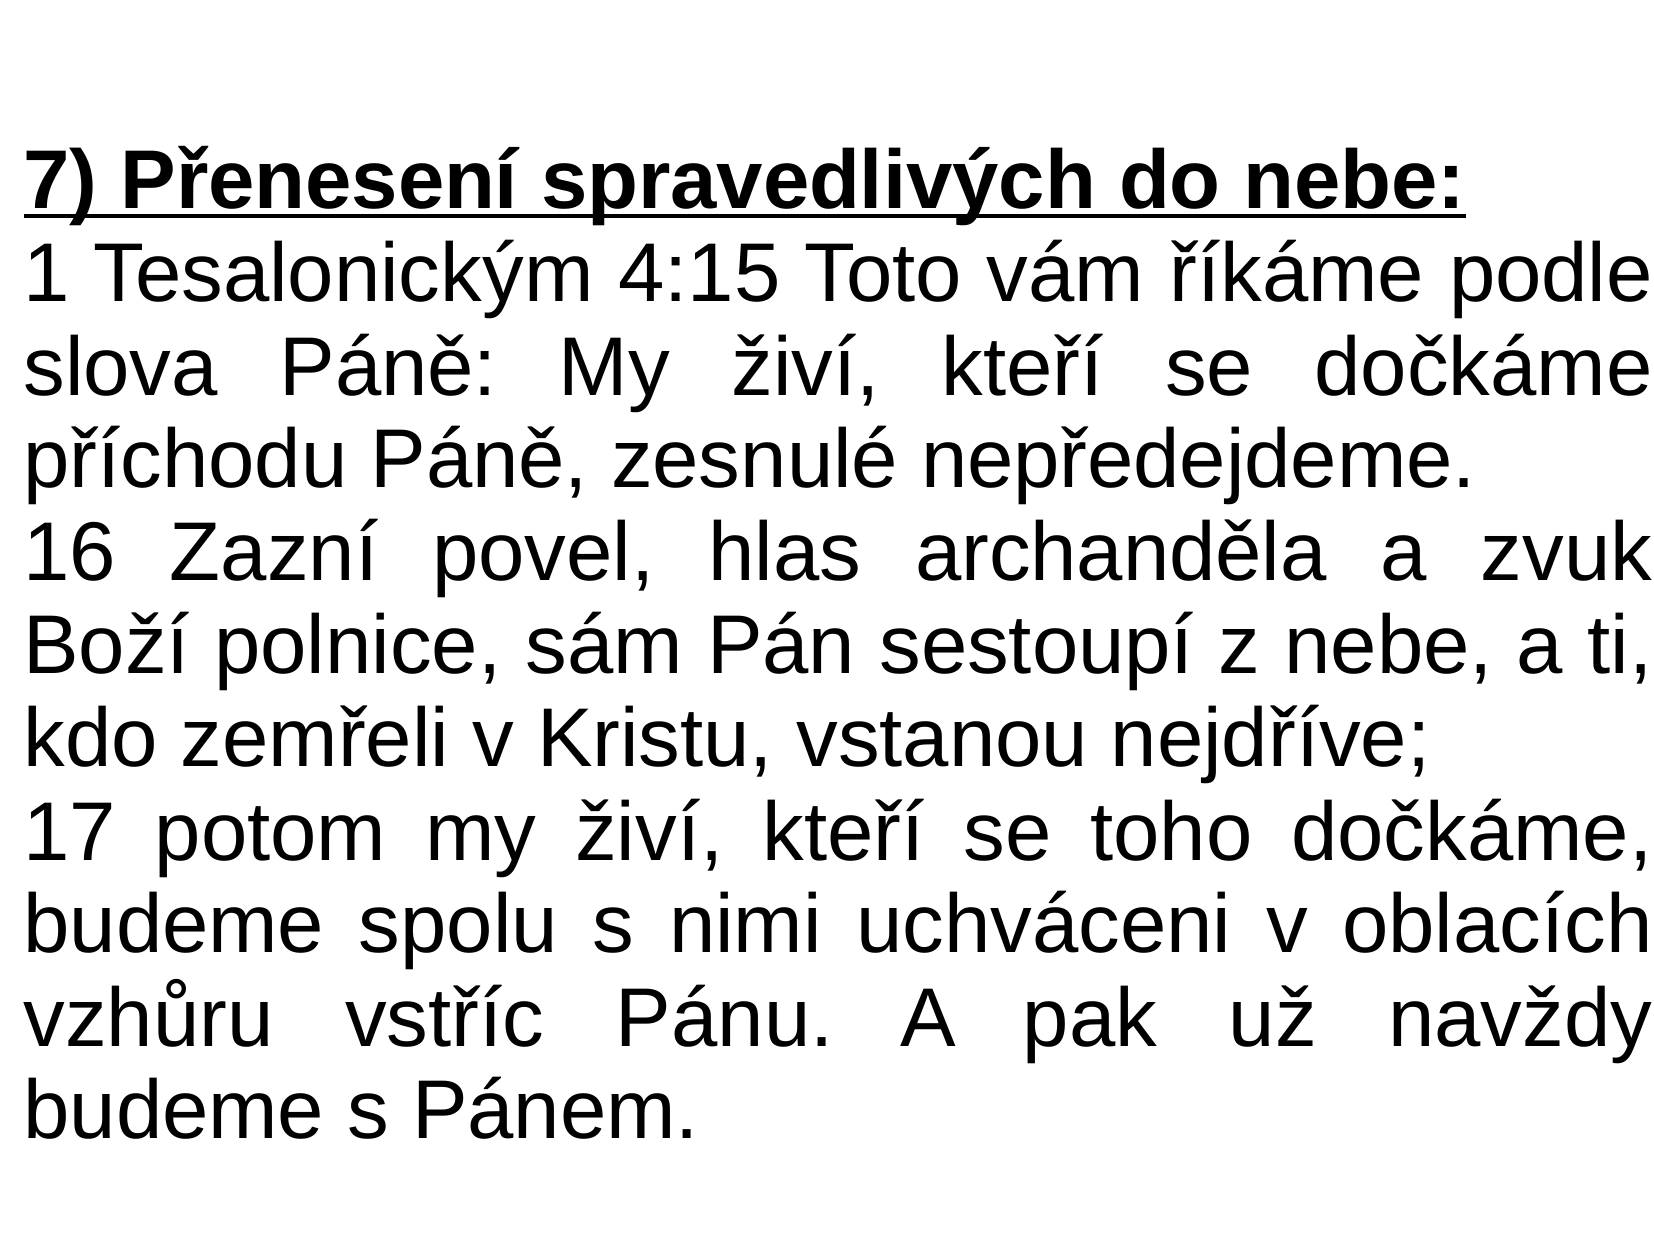

# 7) Přenesení spravedlivých do nebe:
1 Tesalonickým 4:15 Toto vám říkáme podle slova Páně: My živí, kteří se dočkáme příchodu Páně, zesnulé nepředejdeme.
16 Zazní povel, hlas archanděla a zvuk Boží polnice, sám Pán sestoupí z nebe, a ti, kdo zemřeli v Kristu, vstanou nejdříve;
17 potom my živí, kteří se toho dočkáme, budeme spolu s nimi uchváceni v oblacích vzhůru vstříc Pánu. A pak už navždy budeme s Pánem.